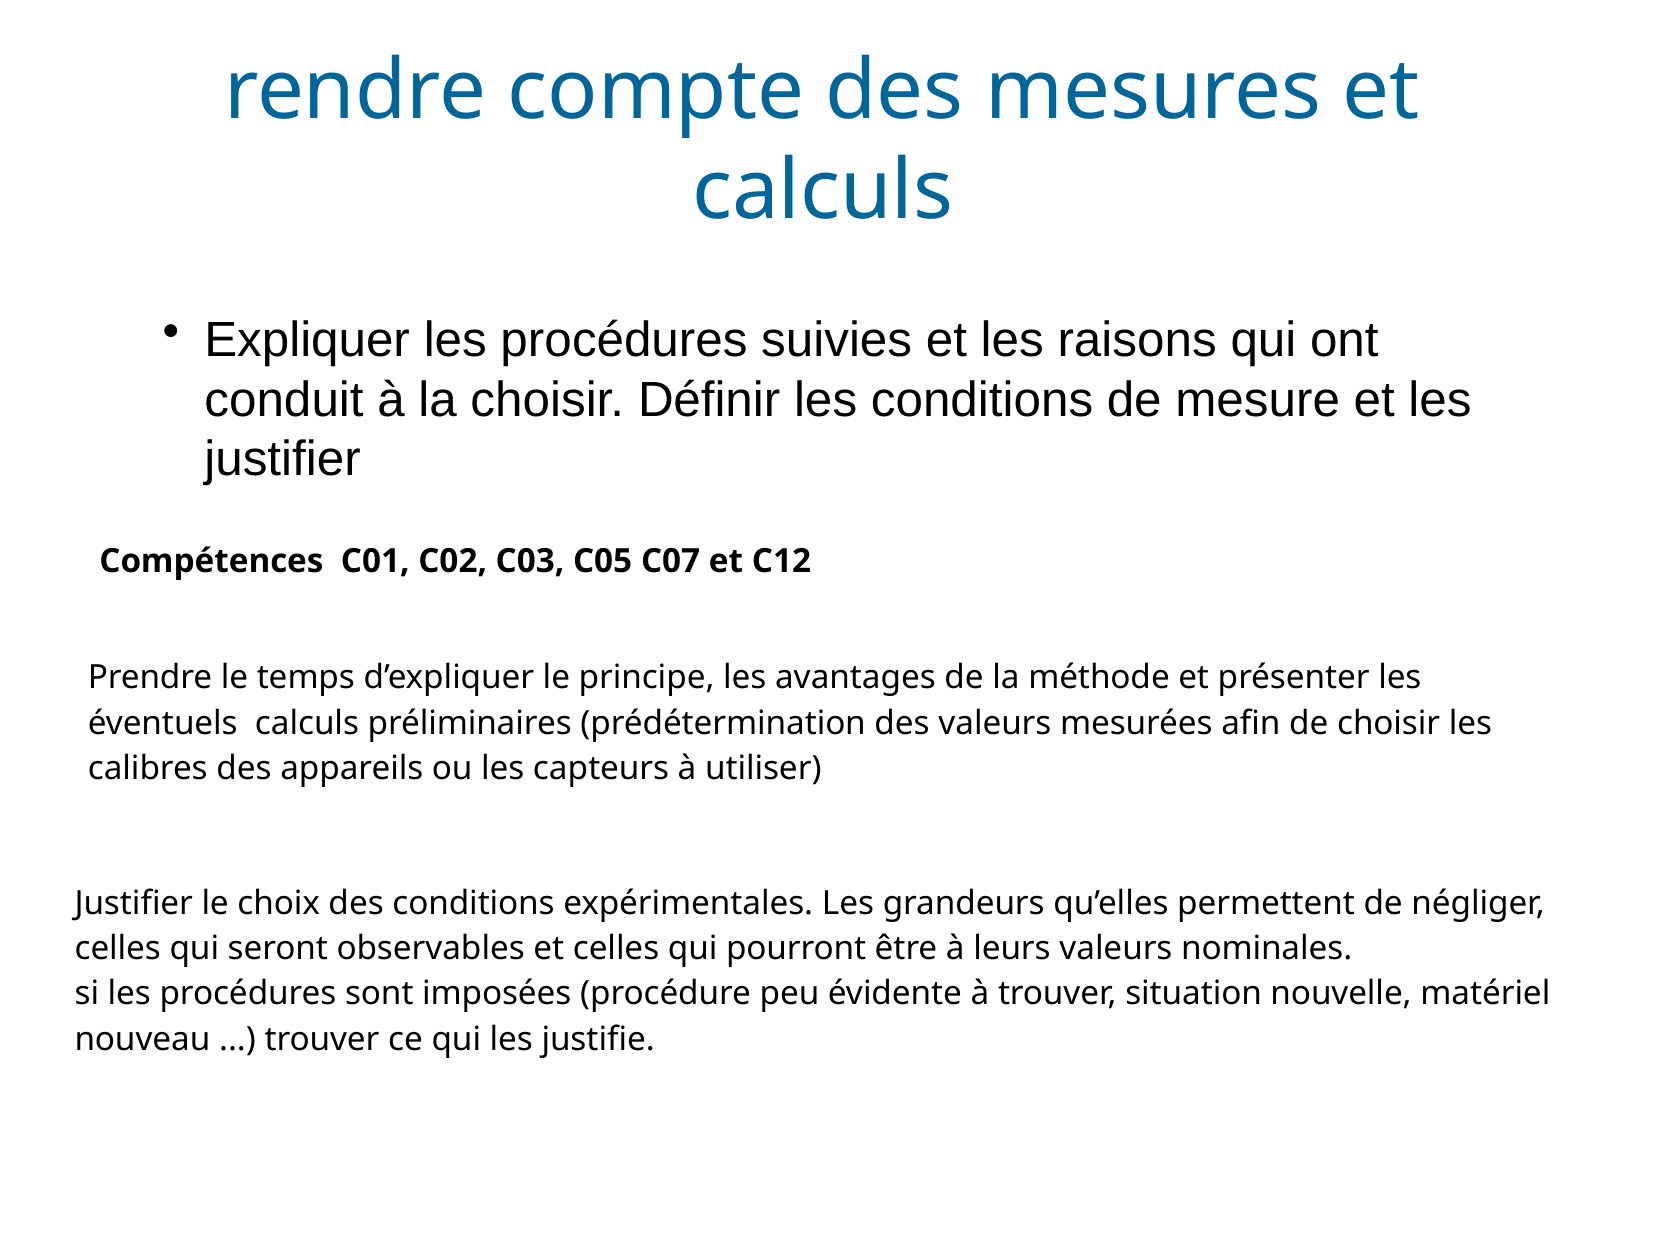

# rendre compte des mesures et calculs
Expliquer les procédures suivies et les raisons qui ont conduit à la choisir. Définir les conditions de mesure et les justifier
Compétences C01, C02, C03, C05 C07 et C12
Prendre le temps d’expliquer le principe, les avantages de la méthode et présenter les éventuels calculs préliminaires (prédétermination des valeurs mesurées afin de choisir les calibres des appareils ou les capteurs à utiliser)
Justifier le choix des conditions expérimentales. Les grandeurs qu’elles permettent de négliger, celles qui seront observables et celles qui pourront être à leurs valeurs nominales.
si les procédures sont imposées (procédure peu évidente à trouver, situation nouvelle, matériel nouveau ...) trouver ce qui les justifie.